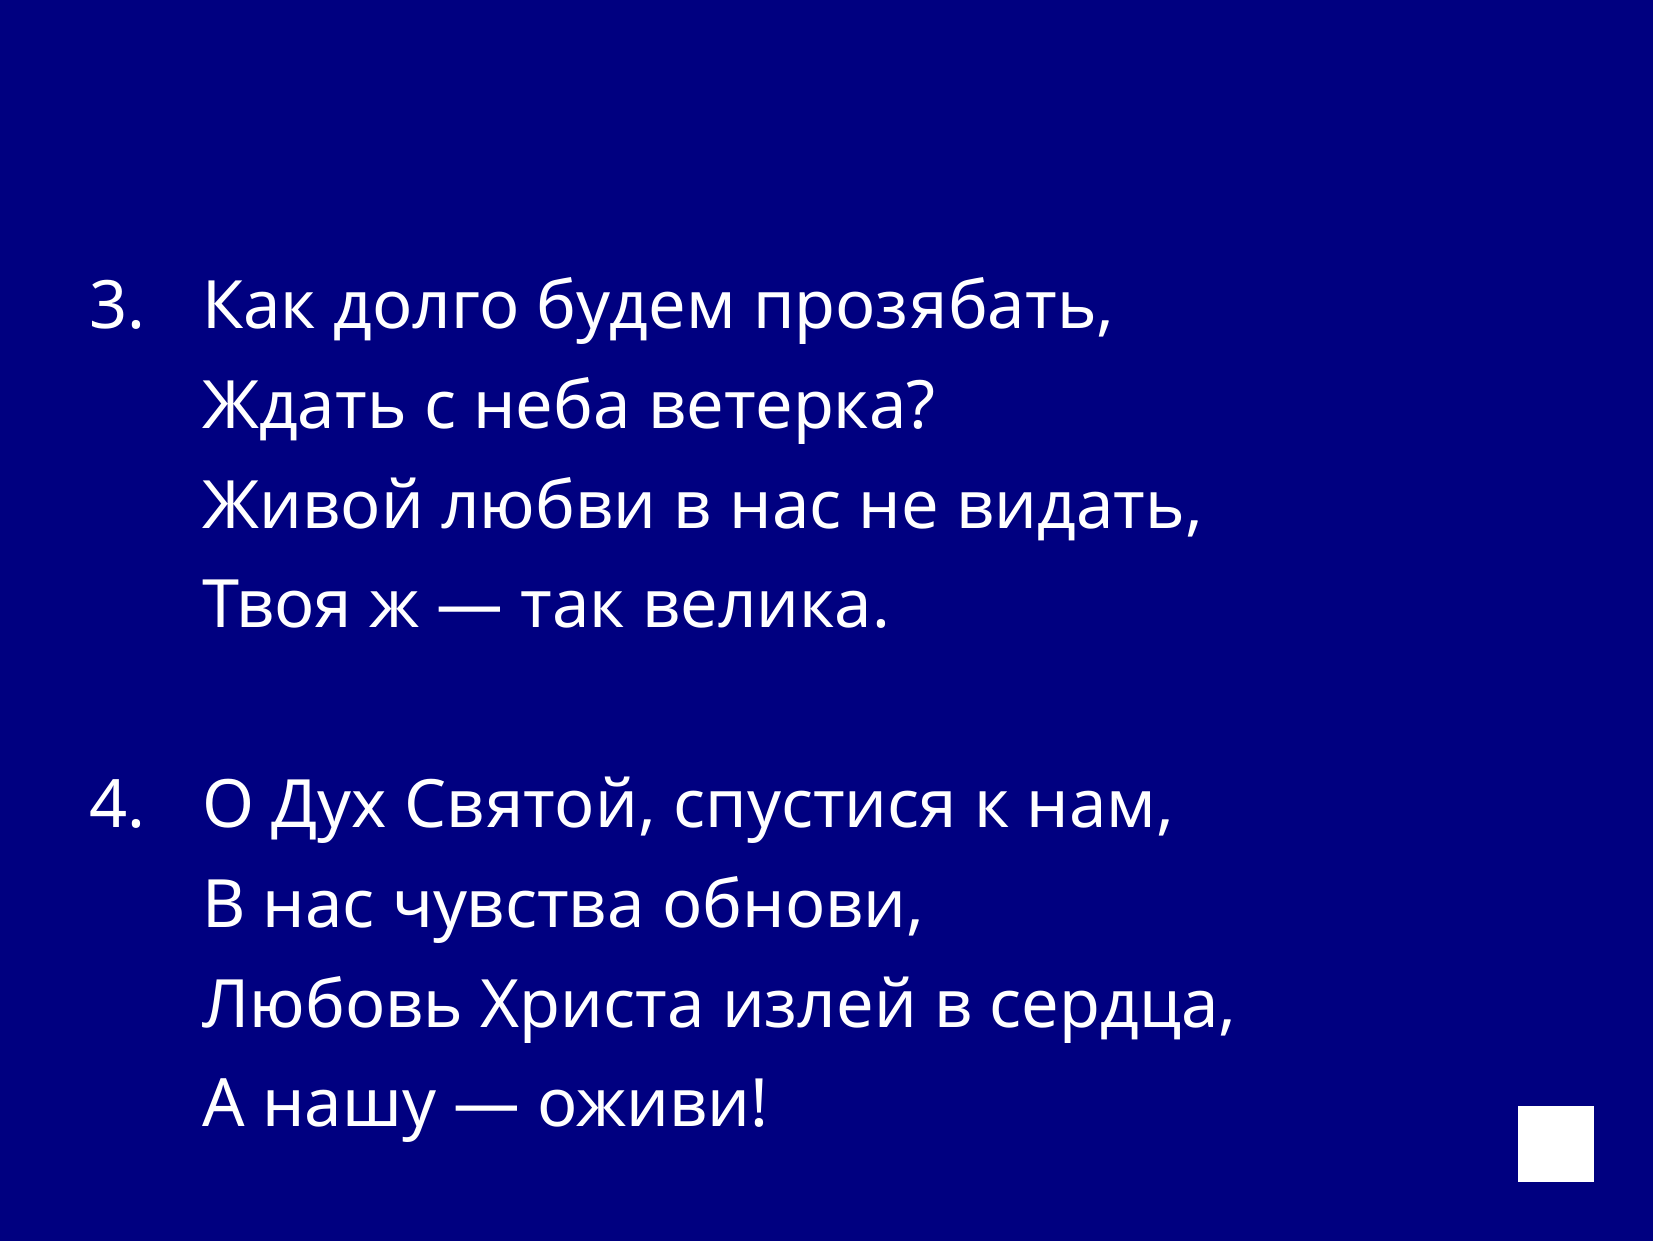

3.	Как долго будем прозябать,
	Ждать с неба ветерка?
	Живой любви в нас не видать,
	Твоя ж — так велика.
4.	О Дух Святой, спустися к нам,
	В нас чувства обнови,
	Любовь Христа излей в сердца,
	А нашу — оживи!